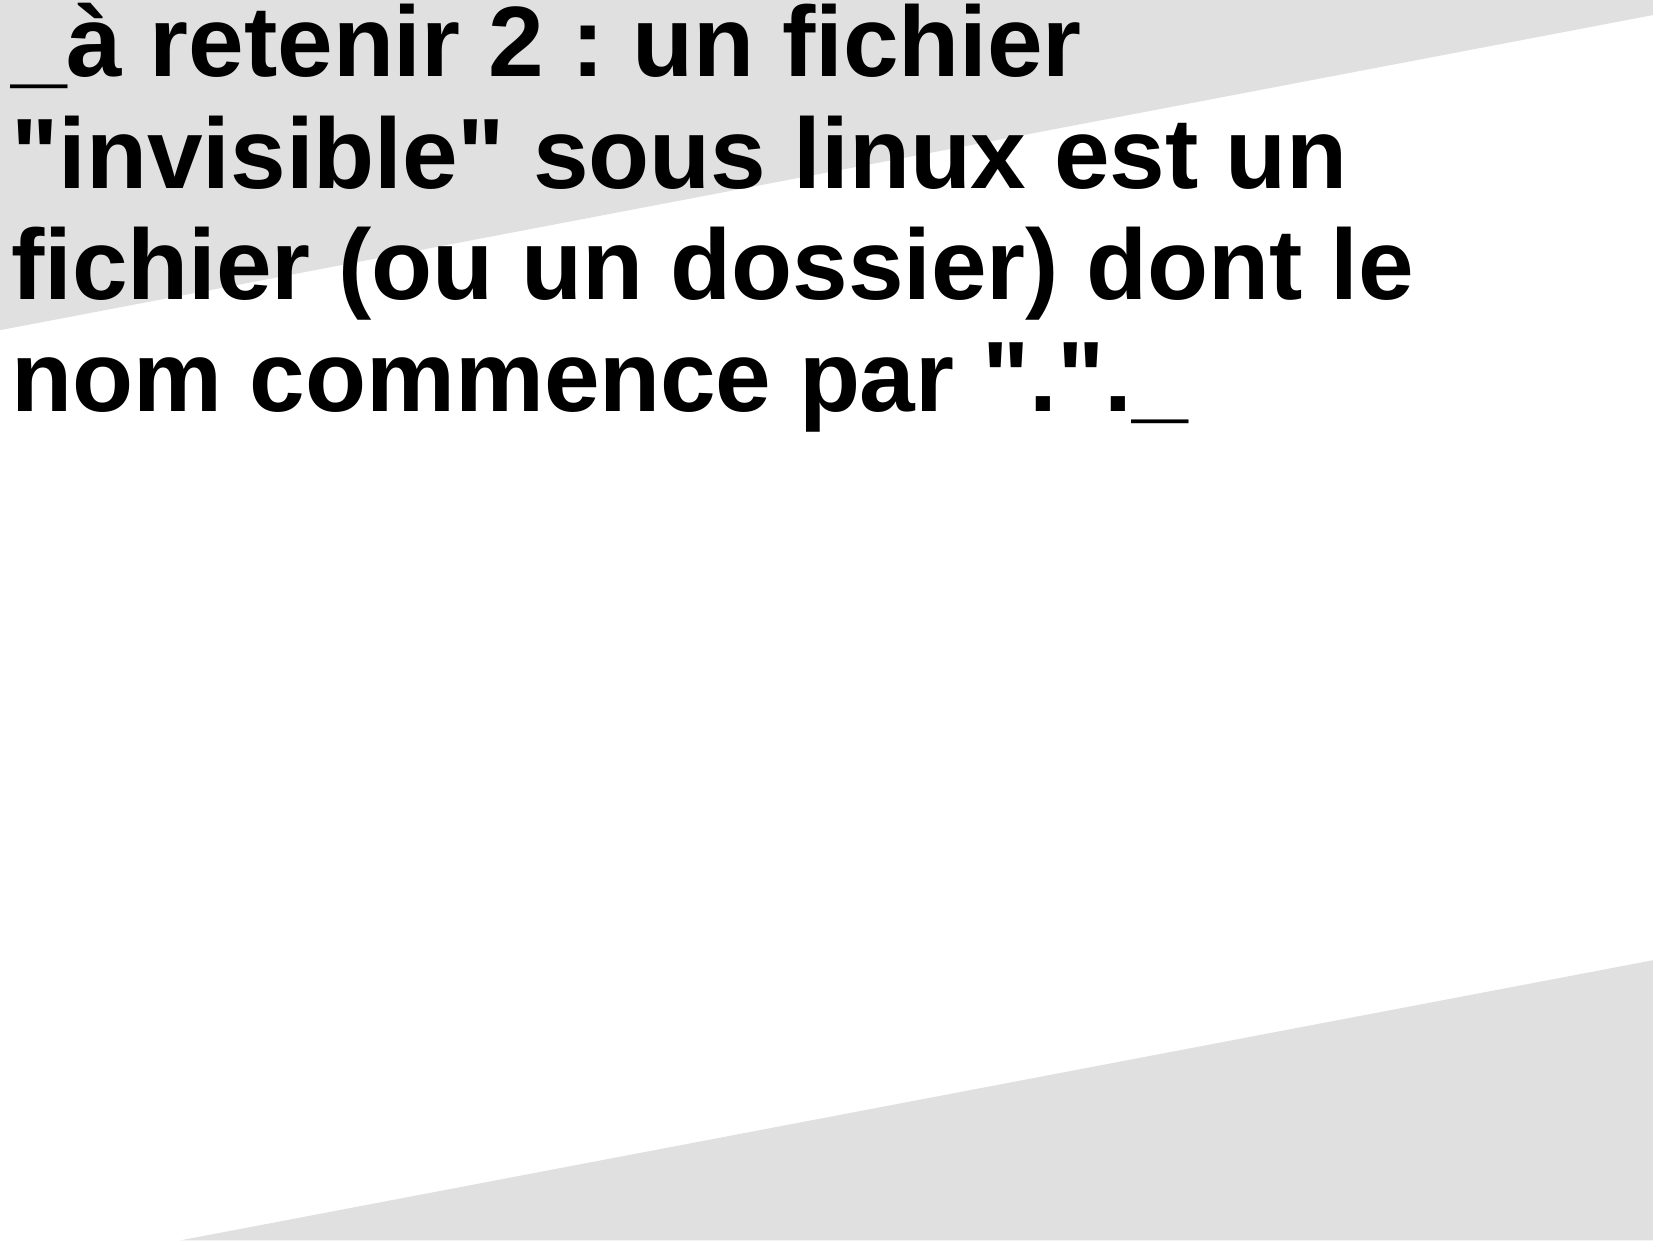

# _à retenir 2 : un fichier "invisible" sous linux est un fichier (ou un dossier) dont le nom commence par "."._